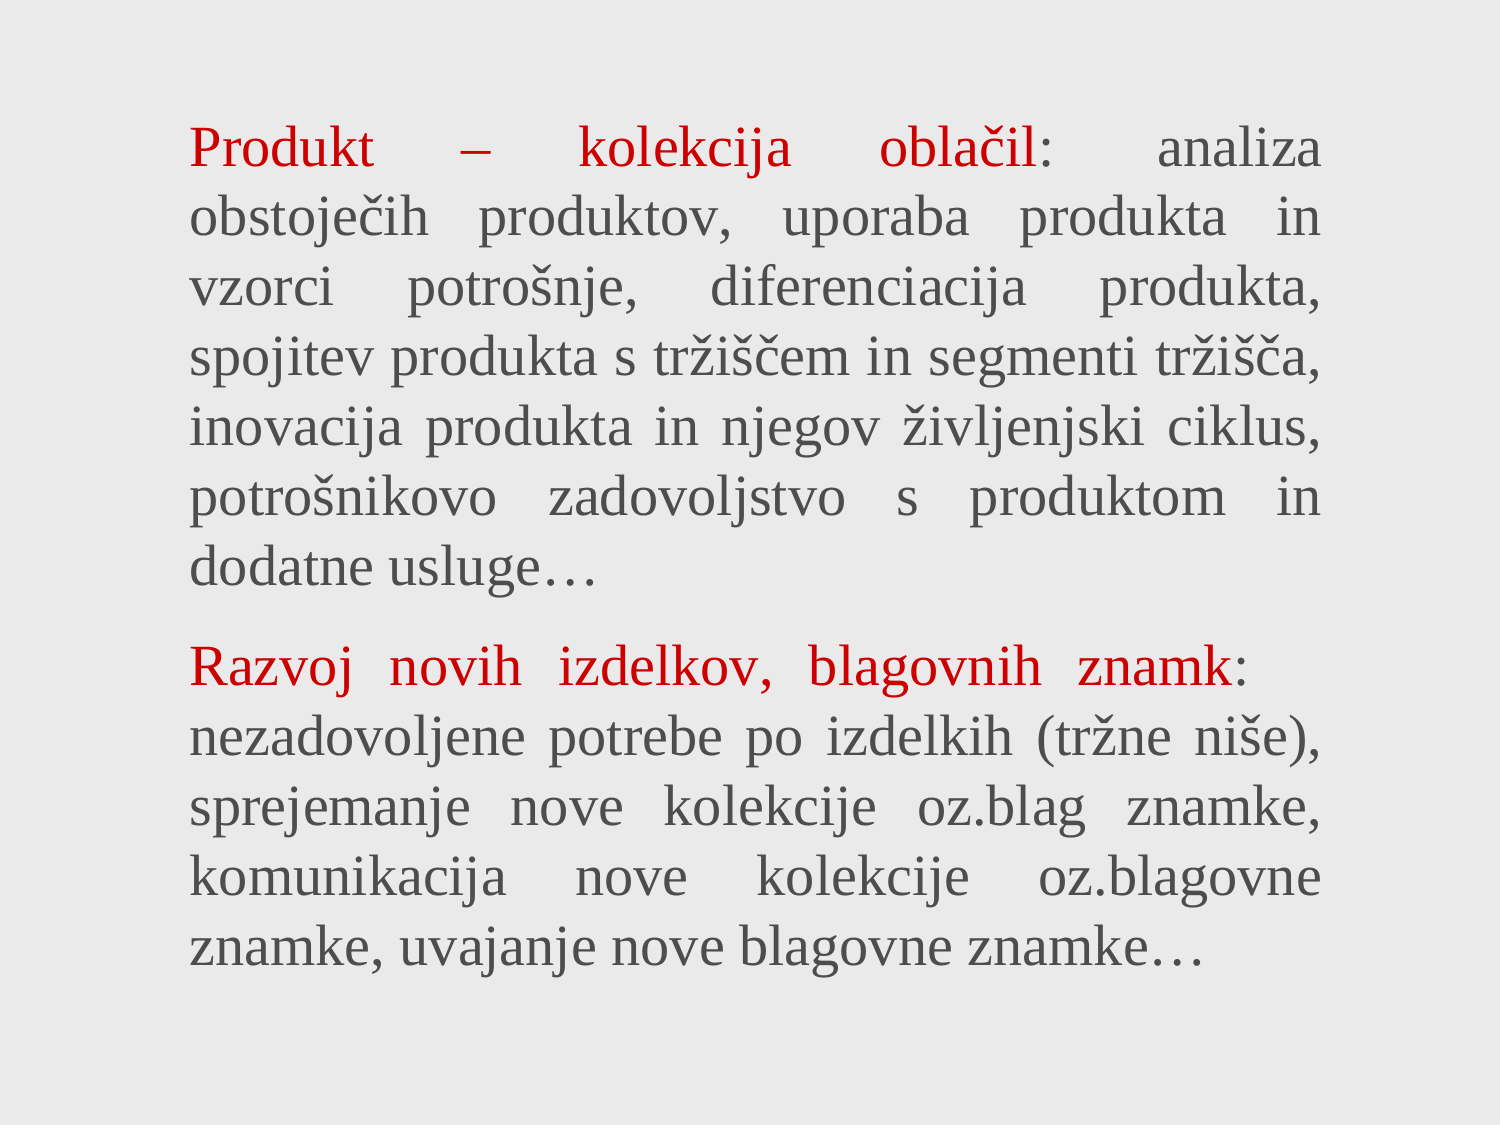

Produkt – kolekcija oblačil:	analiza obstoječih produktov, uporaba produkta in vzorci potrošnje, diferenciacija produkta, spojitev produkta s tržiščem in segmenti tržišča, inovacija produkta in njegov življenjski ciklus, potrošnikovo zadovoljstvo s produktom in dodatne usluge…
Razvoj novih izdelkov, blagovnih znamk:	nezadovoljene potrebe po izdelkih (tržne niše), sprejemanje nove kolekcije oz.blag znamke, komunikacija nove kolekcije oz.blagovne znamke, uvajanje nove blagovne znamke…